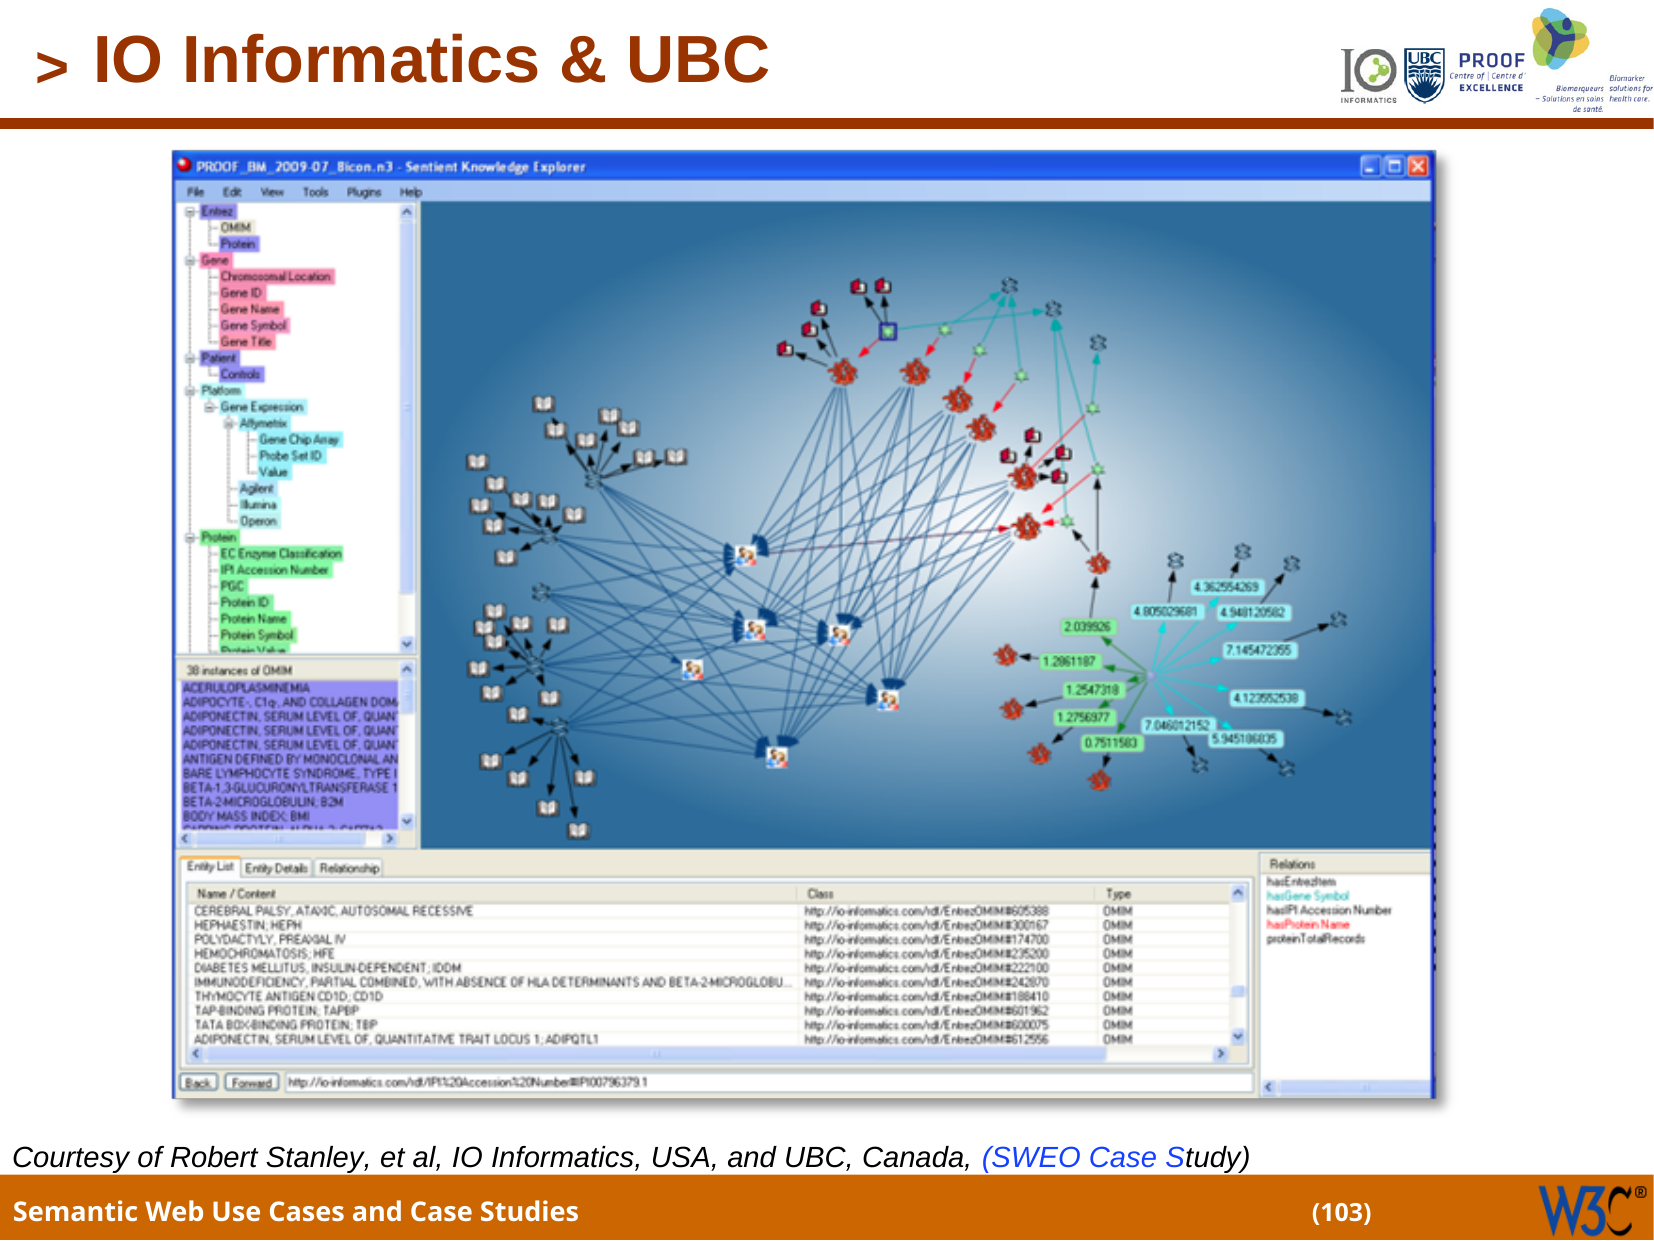

# IO Informatics & UBC
Courtesy of Robert Stanley, et al, IO Informatics, USA, and UBC, Canada, (SWEO Case Study)